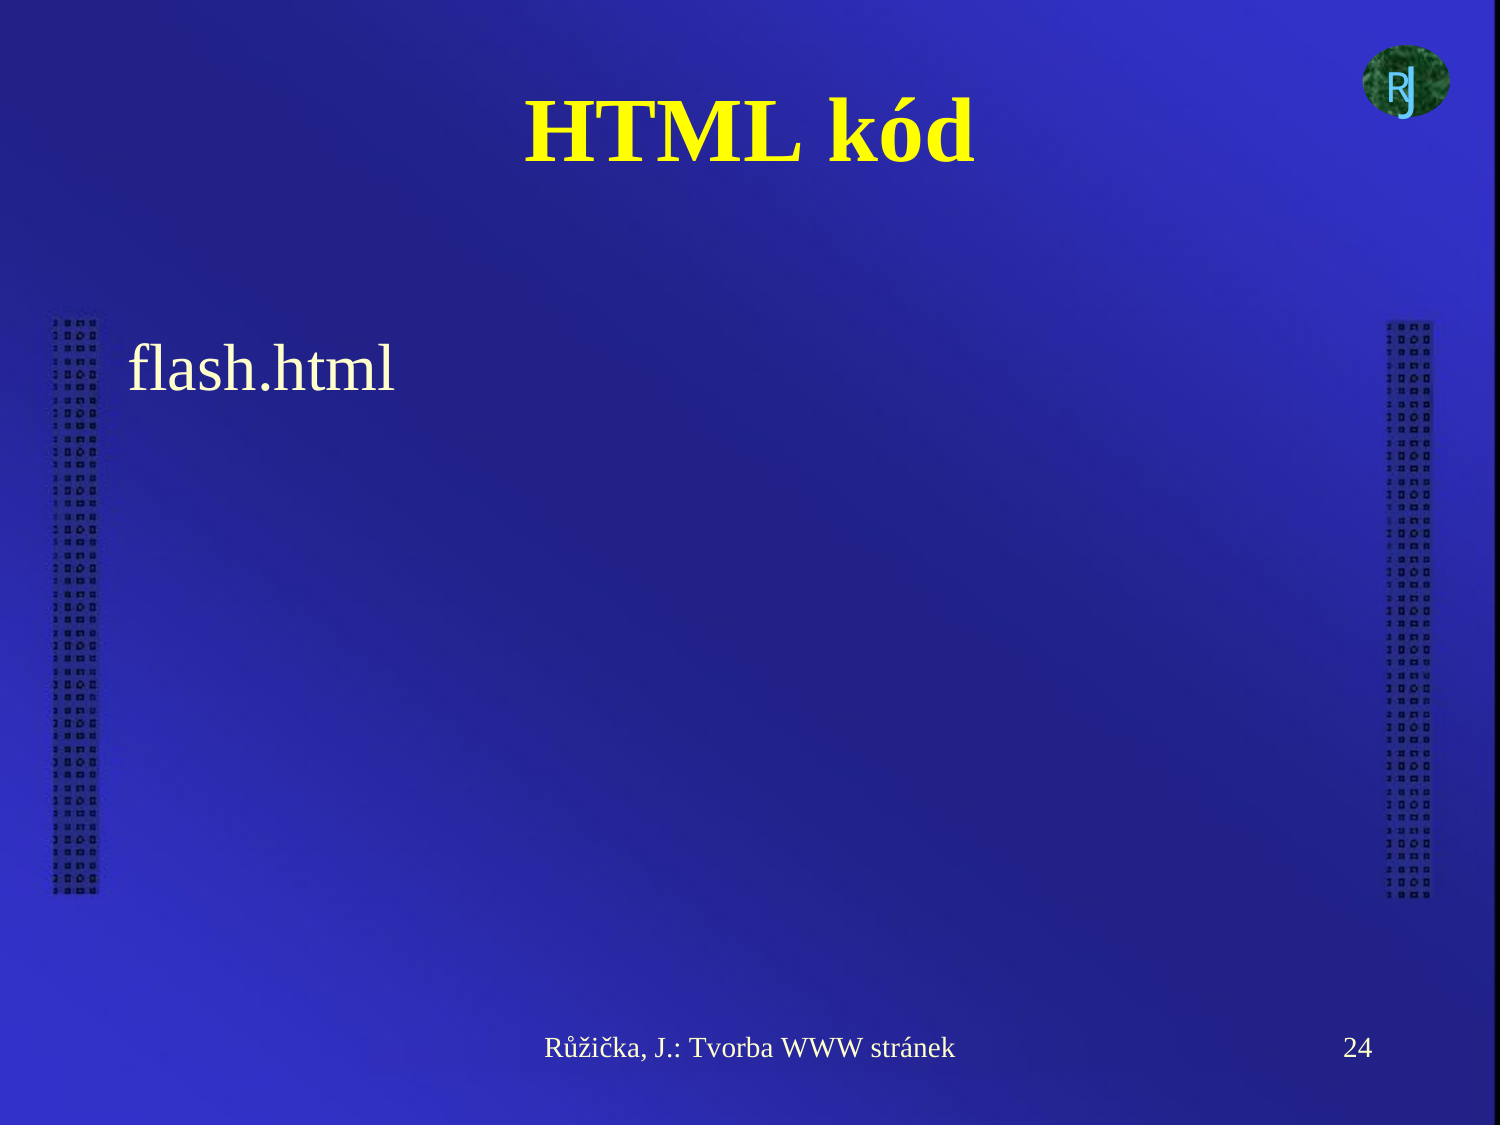

# HTML kód
J
R
flash.html
Růžička, J.: Tvorba WWW stránek